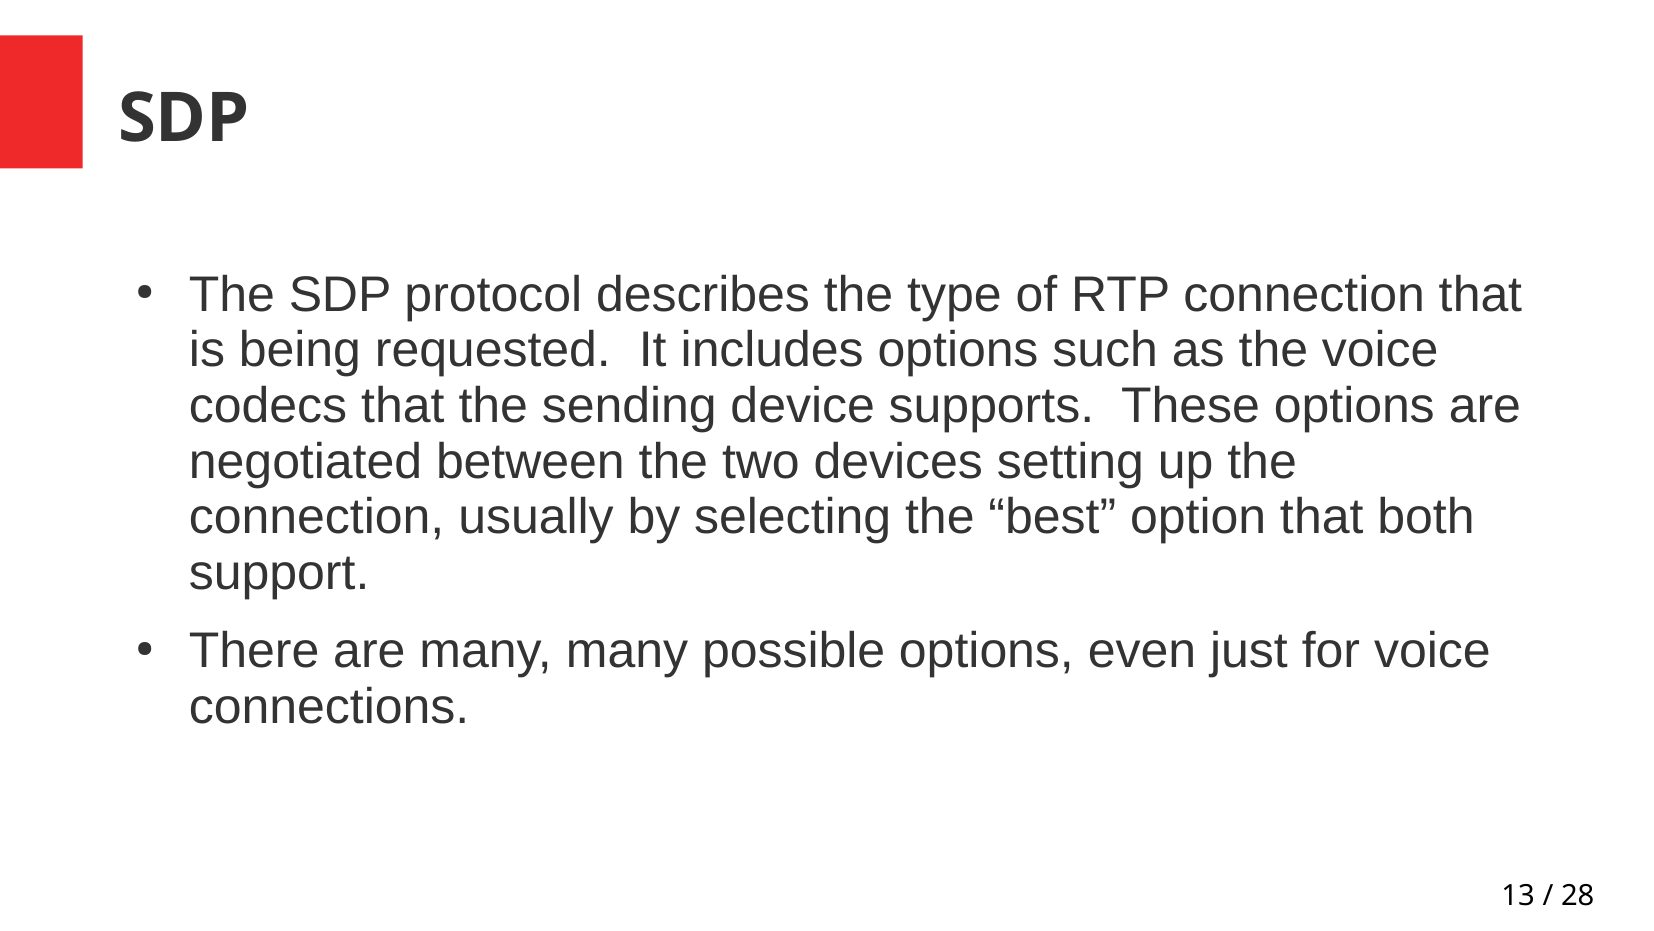

# SDP
The SDP protocol describes the type of RTP connection that is being requested. It includes options such as the voice codecs that the sending device supports. These options are negotiated between the two devices setting up the connection, usually by selecting the “best” option that both support.
There are many, many possible options, even just for voice connections.
13